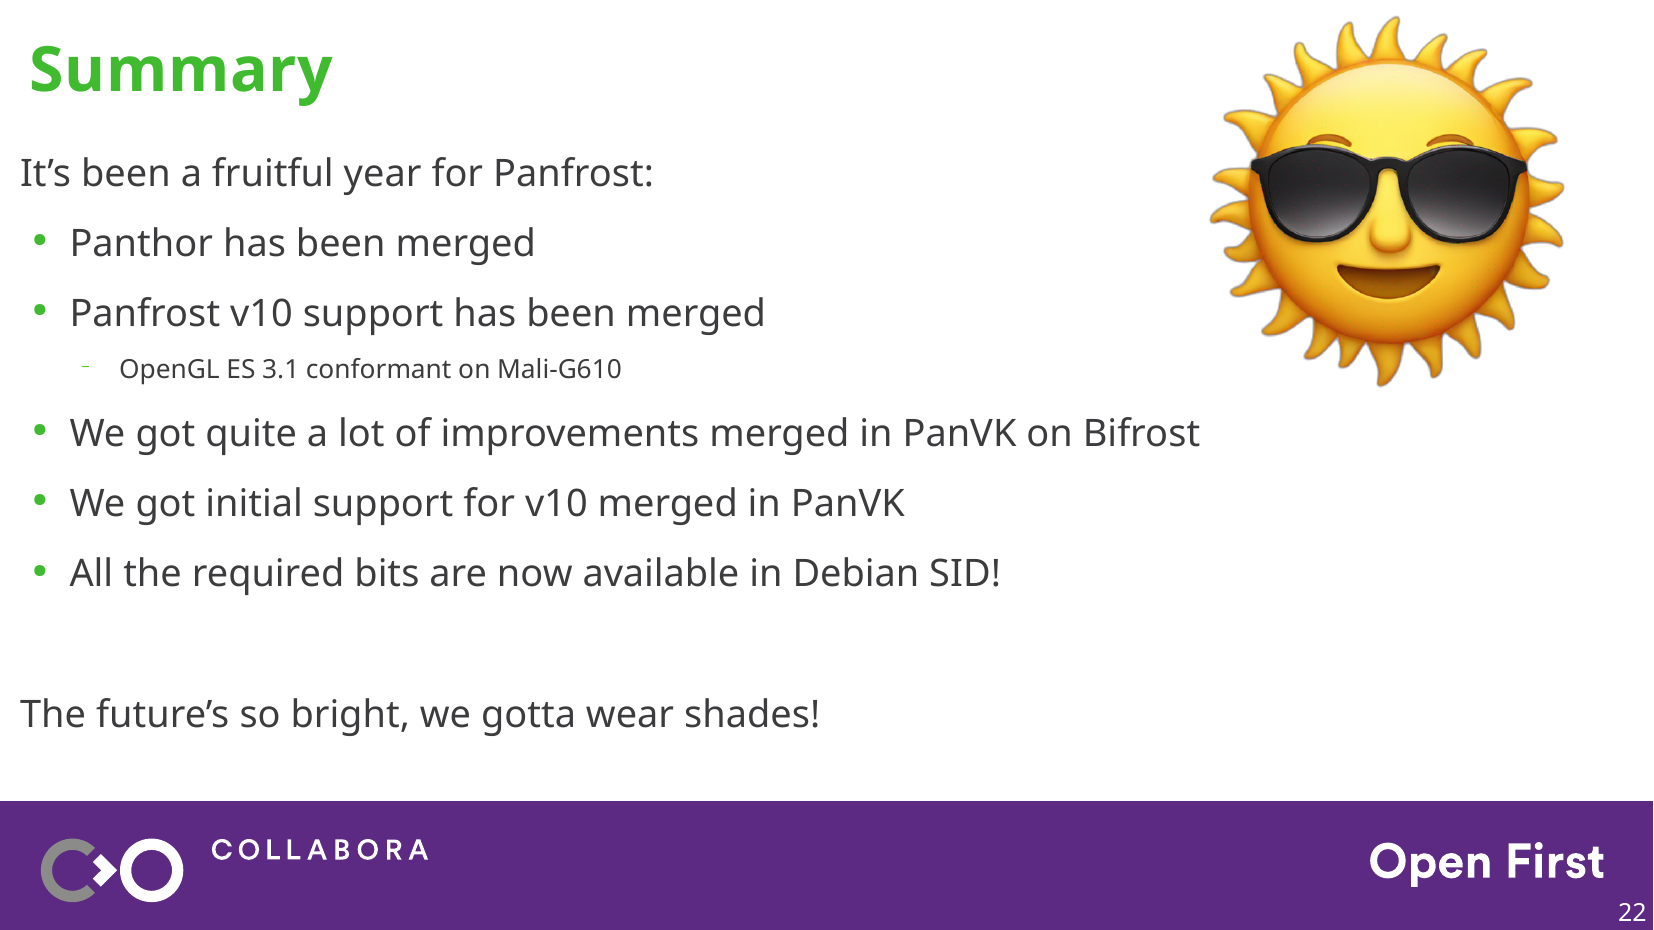

# Summary
It’s been a fruitful year for Panfrost:
Panthor has been merged
Panfrost v10 support has been merged
OpenGL ES 3.1 conformant on Mali-G610
We got quite a lot of improvements merged in PanVK on Bifrost
We got initial support for v10 merged in PanVK
All the required bits are now available in Debian SID!
The future’s so bright, we gotta wear shades!